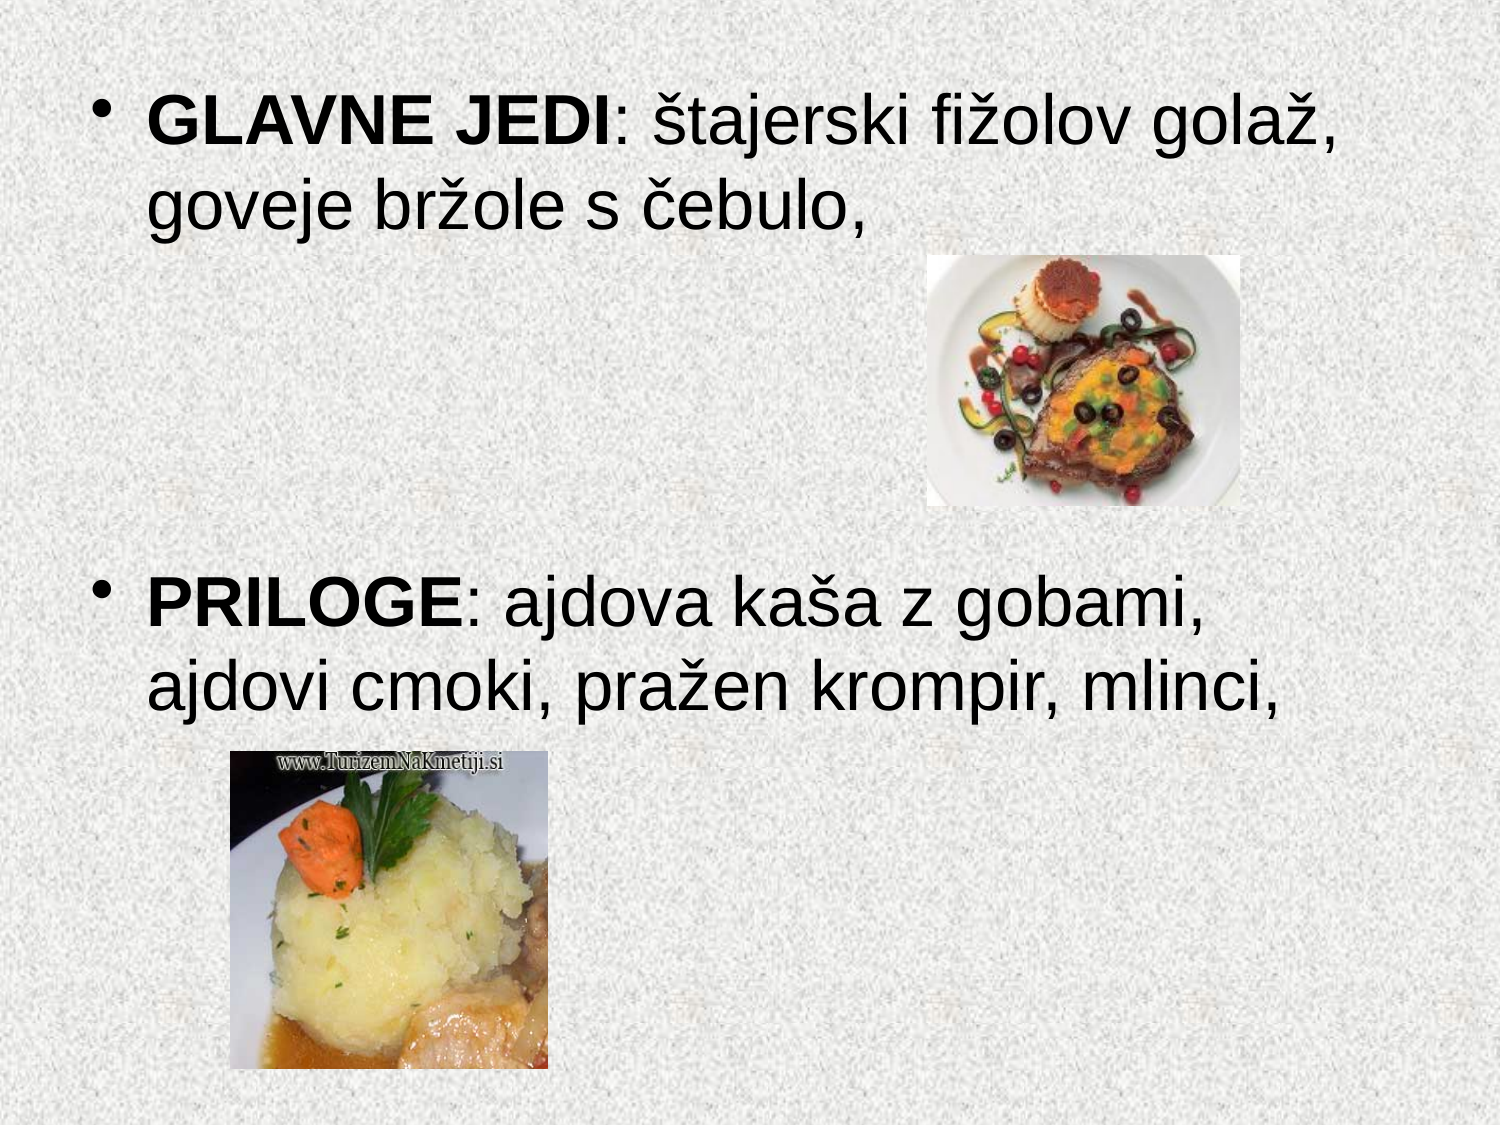

# GLAVNE JEDI: štajerski fižolov golaž, goveje bržole s čebulo,
PRILOGE: ajdova kaša z gobami, ajdovi cmoki, pražen krompir, mlinci,